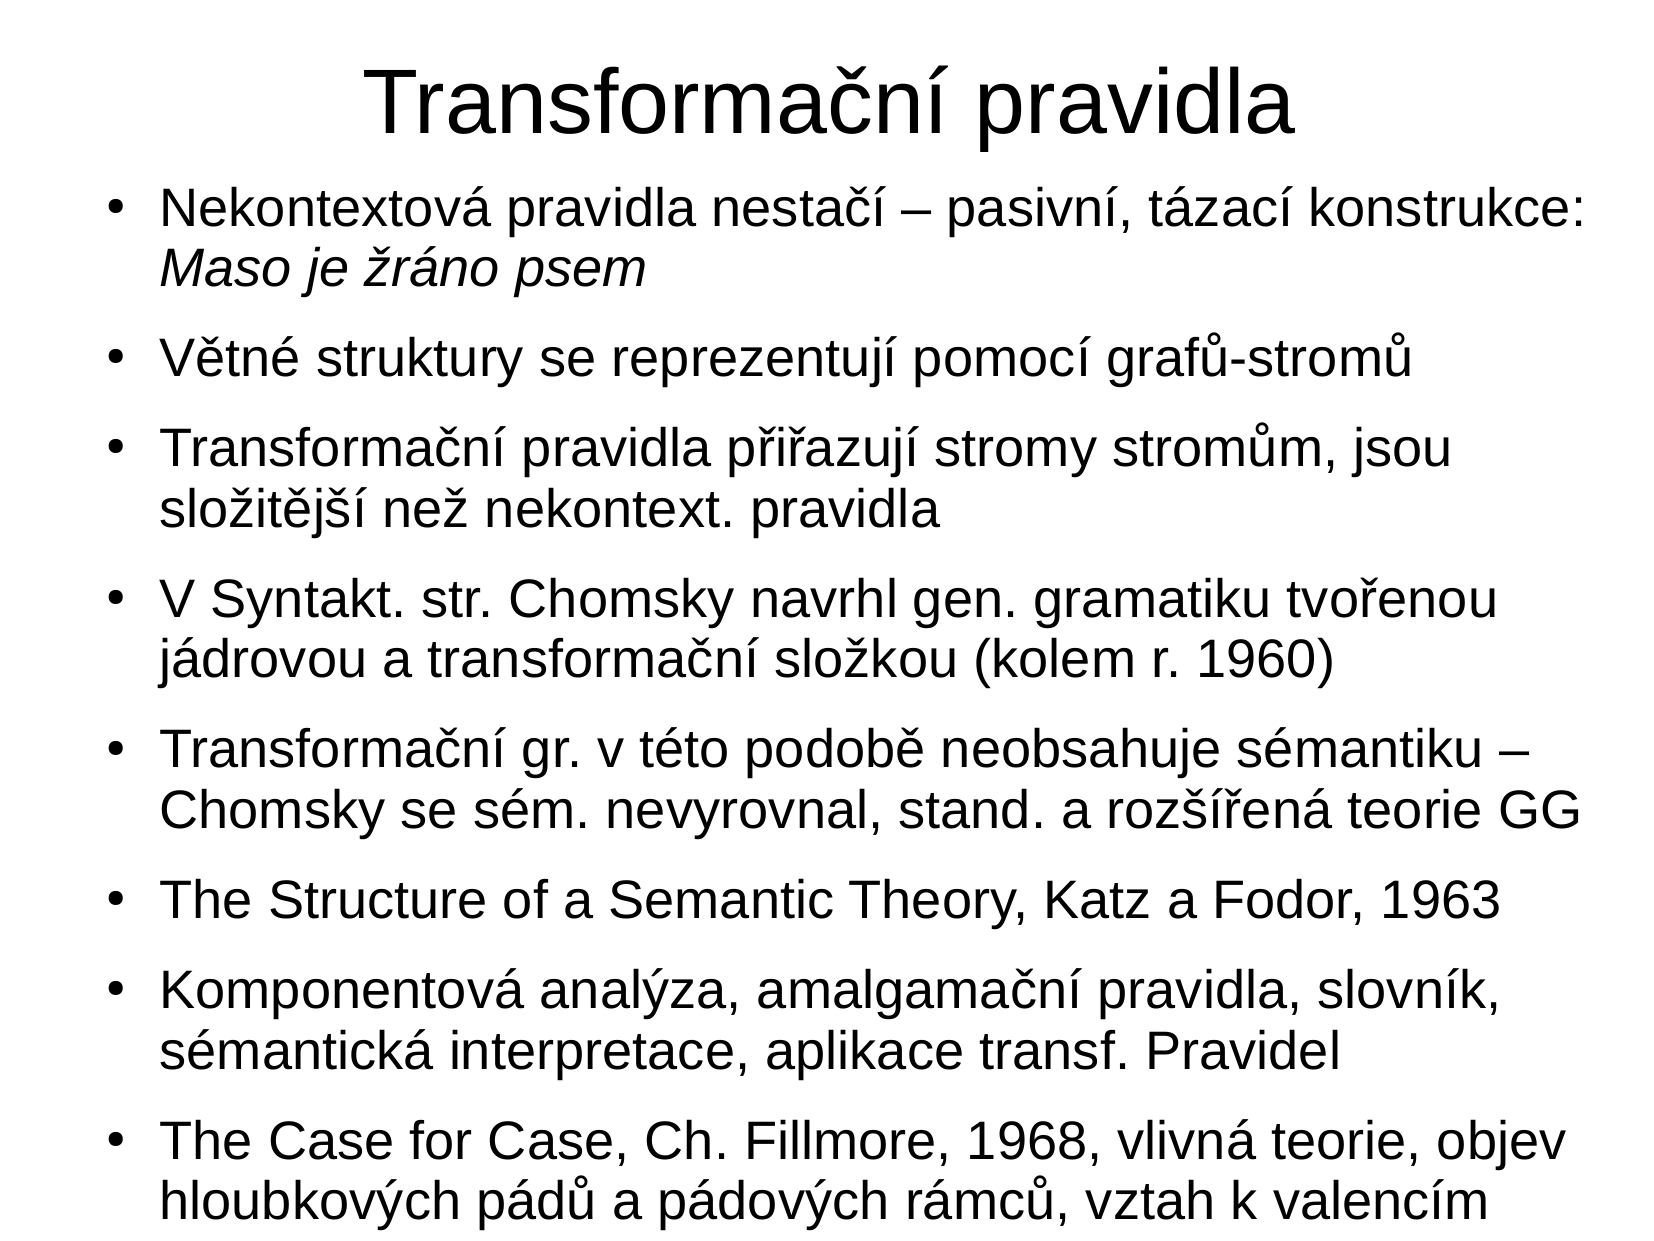

# Transformační pravidla
Nekontextová pravidla nestačí – pasivní, tázací konstrukce: Maso je žráno psem
Větné struktury se reprezentují pomocí grafů-stromů
Transformační pravidla přiřazují stromy stromům, jsou složitější než nekontext. pravidla
V Syntakt. str. Chomsky navrhl gen. gramatiku tvořenou jádrovou a transformační složkou (kolem r. 1960)
Transformační gr. v této podobě neobsahuje sémantiku – Chomsky se sém. nevyrovnal, stand. a rozšířená teorie GG
The Structure of a Semantic Theory, Katz a Fodor, 1963
Komponentová analýza, amalgamační pravidla, slovník, sémantická interpretace, aplikace transf. Pravidel
The Case for Case, Ch. Fillmore, 1968, vlivná teorie, objev hloubkových pádů a pádových rámců, vztah k valencím